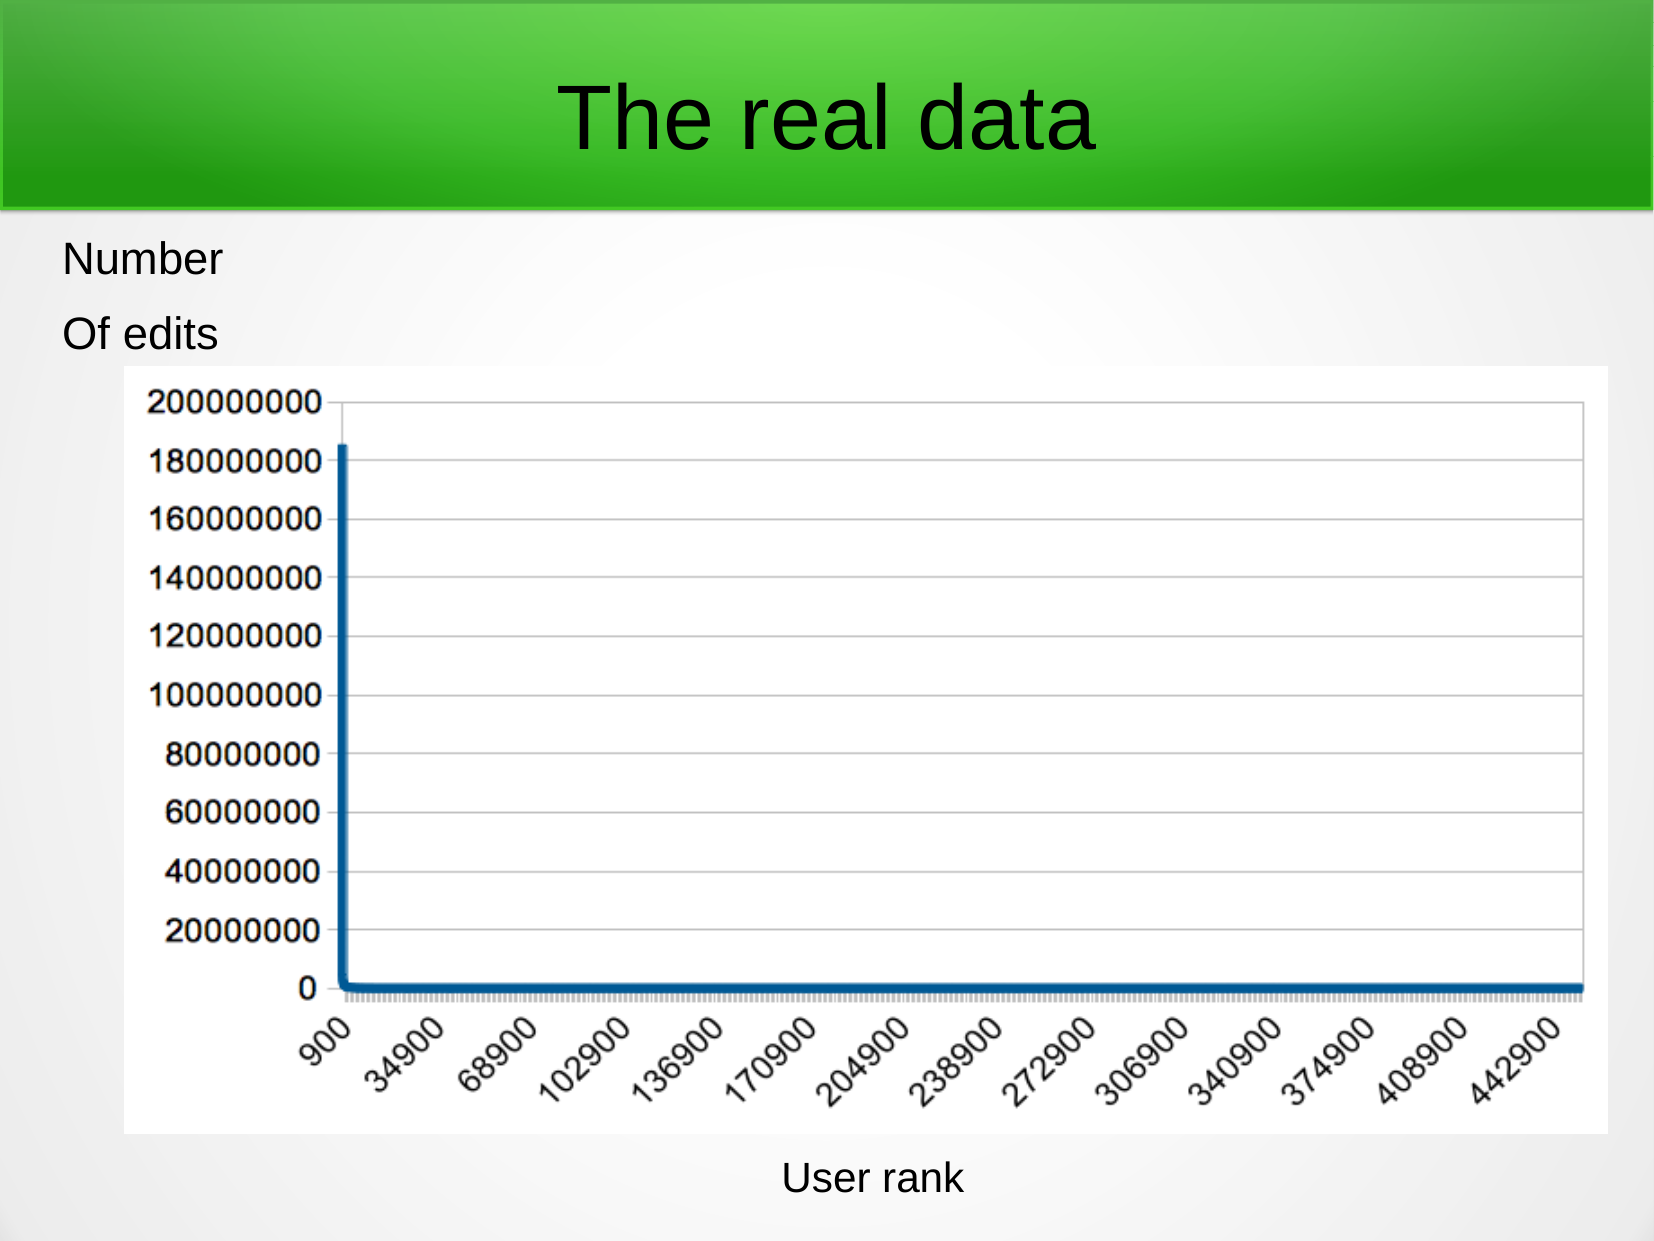

# The real data
Number
Of edits
User rank